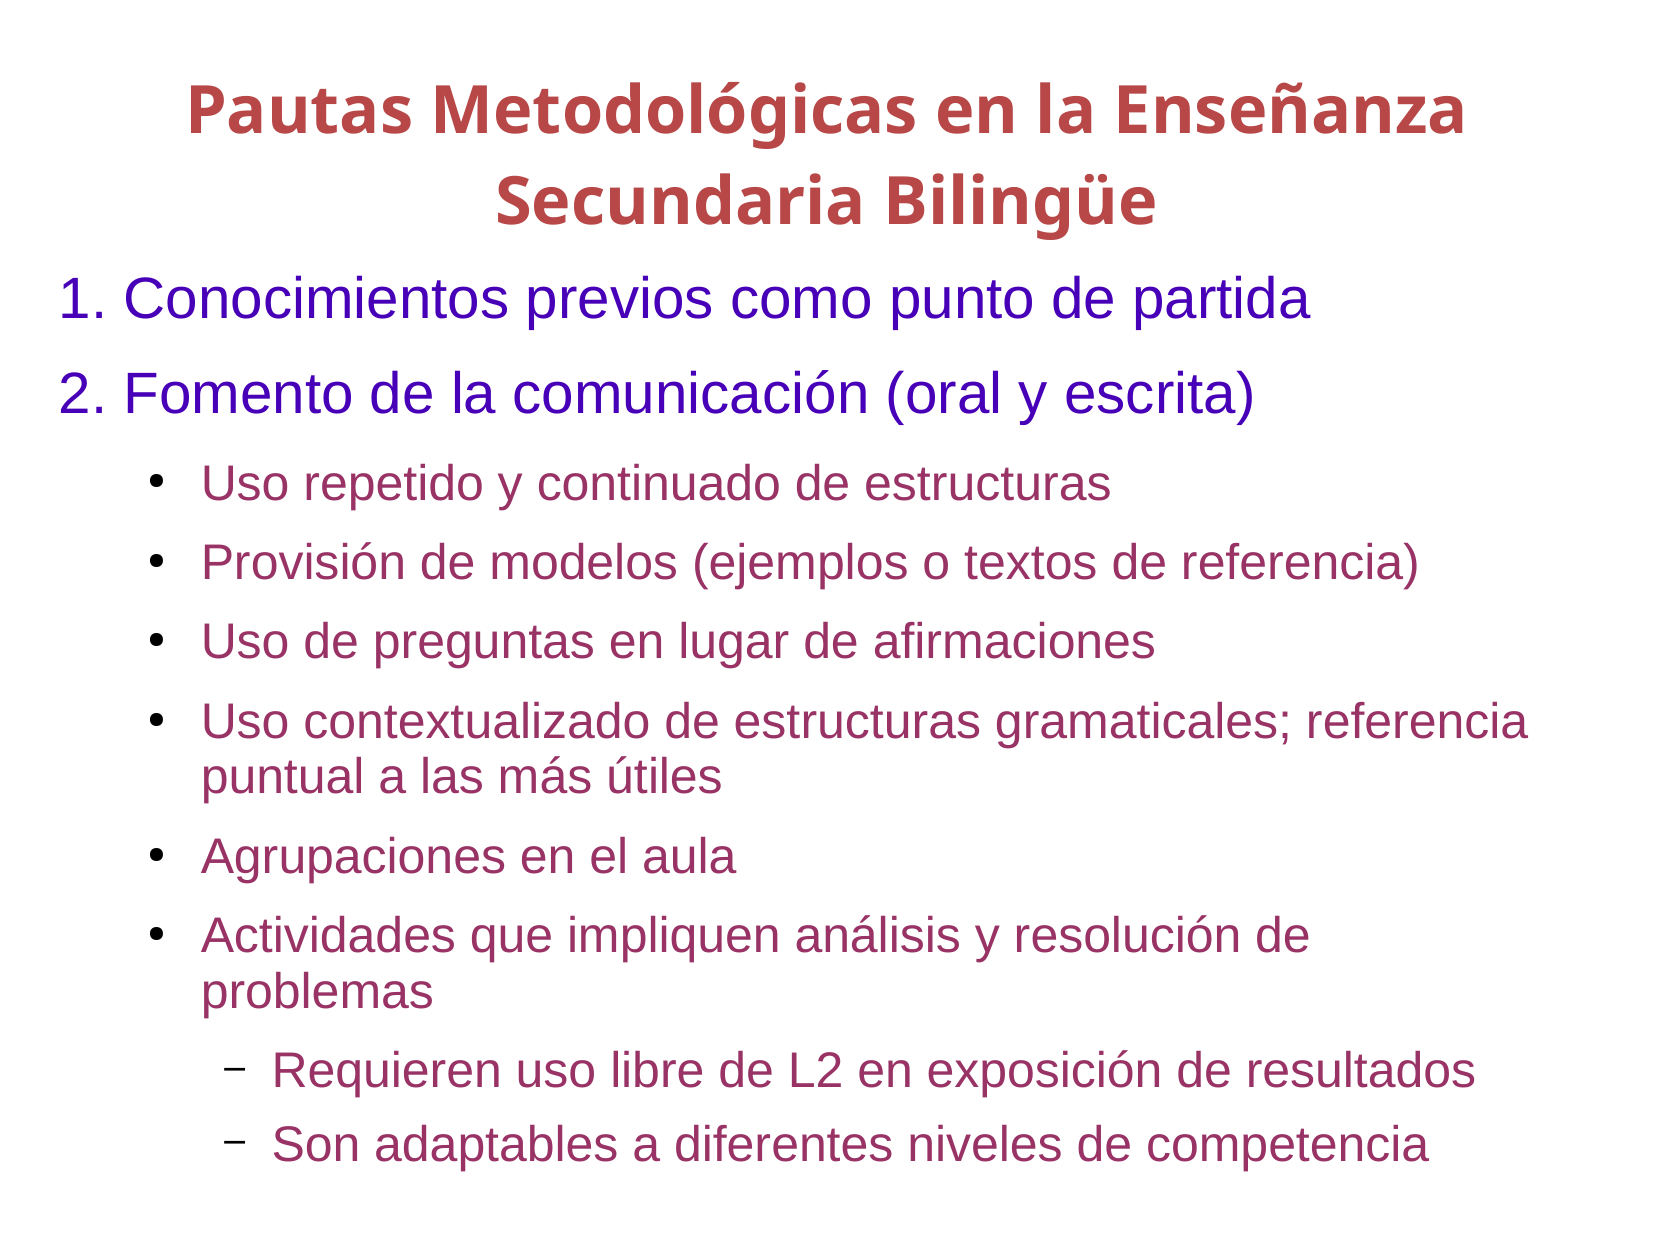

# Pautas Metodológicas en la Enseñanza Secundaria Bilingüe
1. Conocimientos previos como punto de partida
2. Fomento de la comunicación (oral y escrita)
Uso repetido y continuado de estructuras
Provisión de modelos (ejemplos o textos de referencia)
Uso de preguntas en lugar de afirmaciones
Uso contextualizado de estructuras gramaticales; referencia puntual a las más útiles
Agrupaciones en el aula
Actividades que impliquen análisis y resolución de problemas
Requieren uso libre de L2 en exposición de resultados
Son adaptables a diferentes niveles de competencia